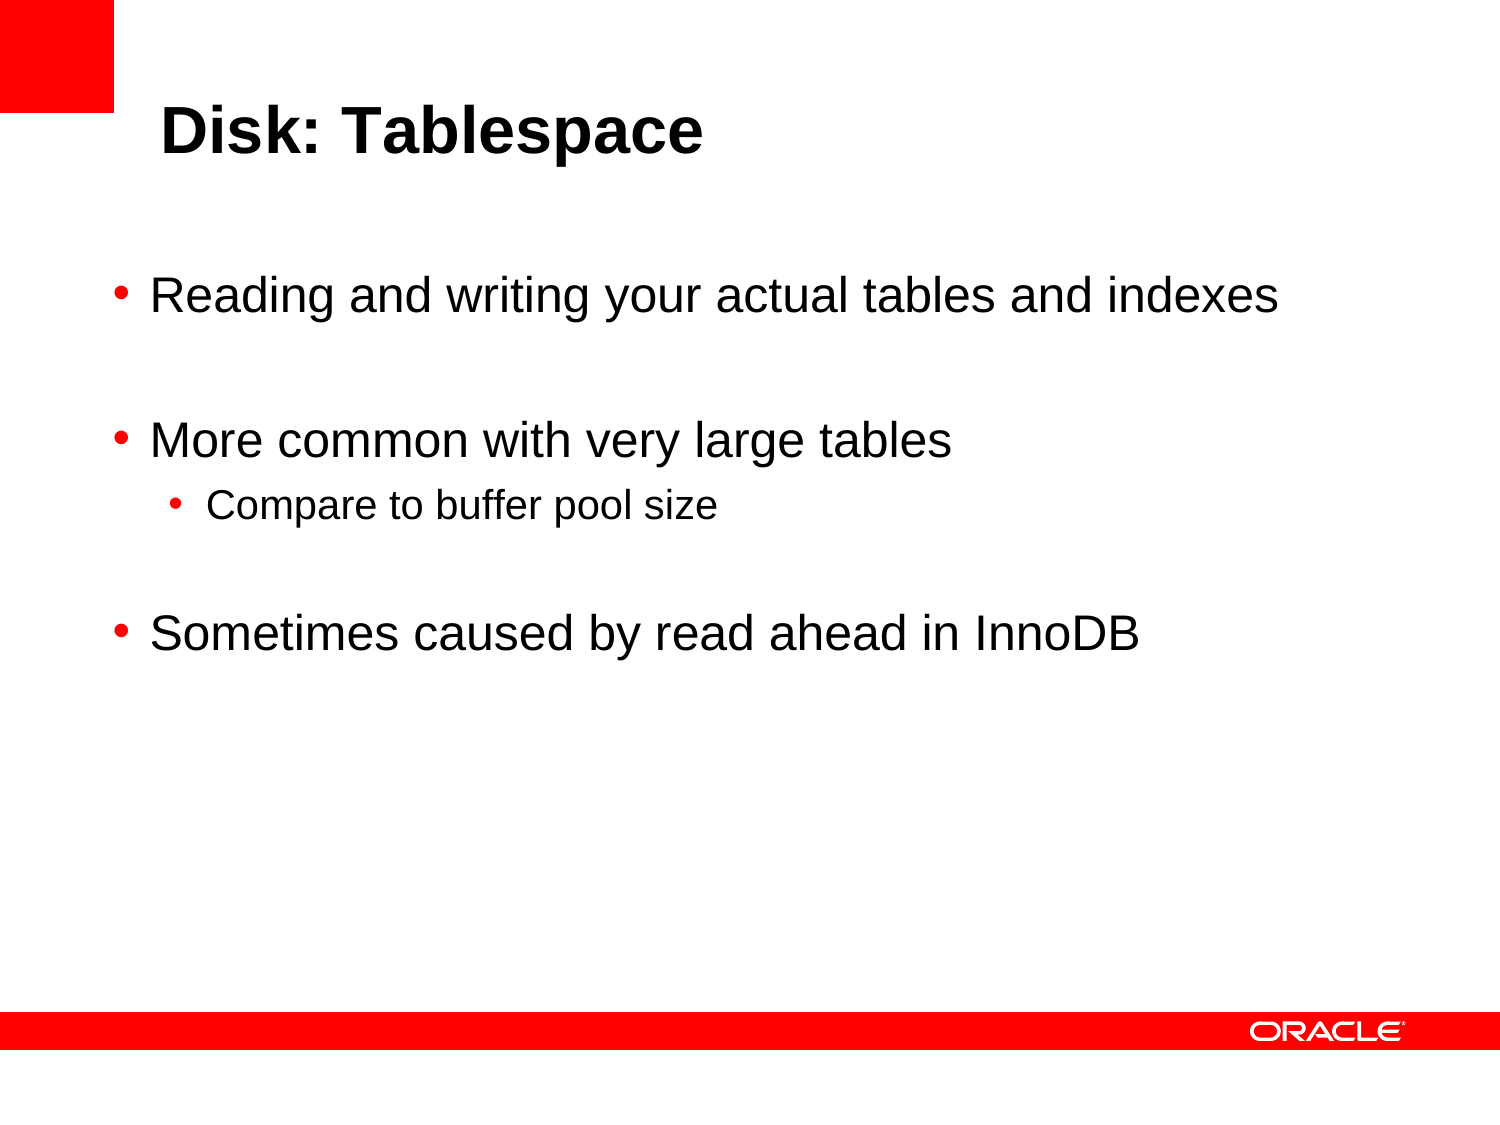

# Disk: Tablespace
Reading and writing your actual tables and indexes
More common with very large tables
Compare to buffer pool size
Sometimes caused by read ahead in InnoDB